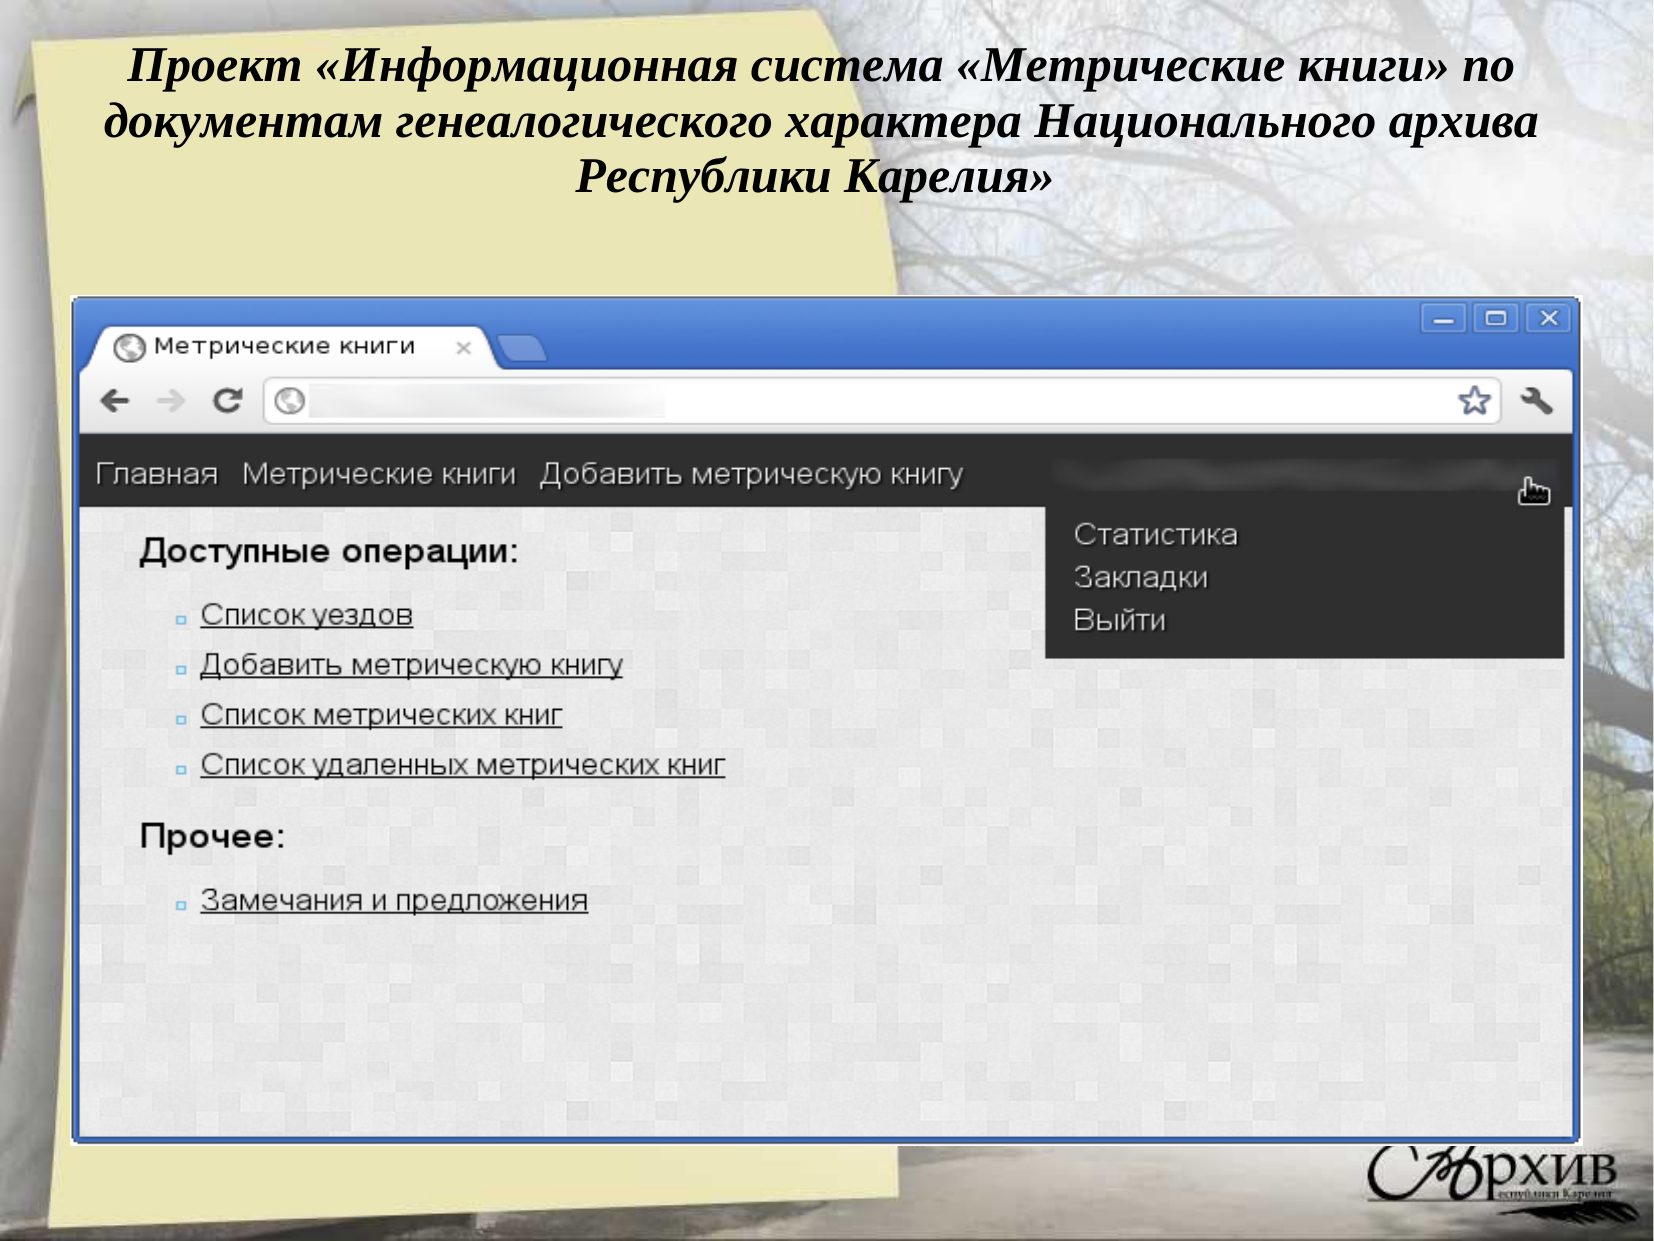

Проект «Информационная система «Метрические книги» по документам генеалогического характера Национального архива Республики Карелия»